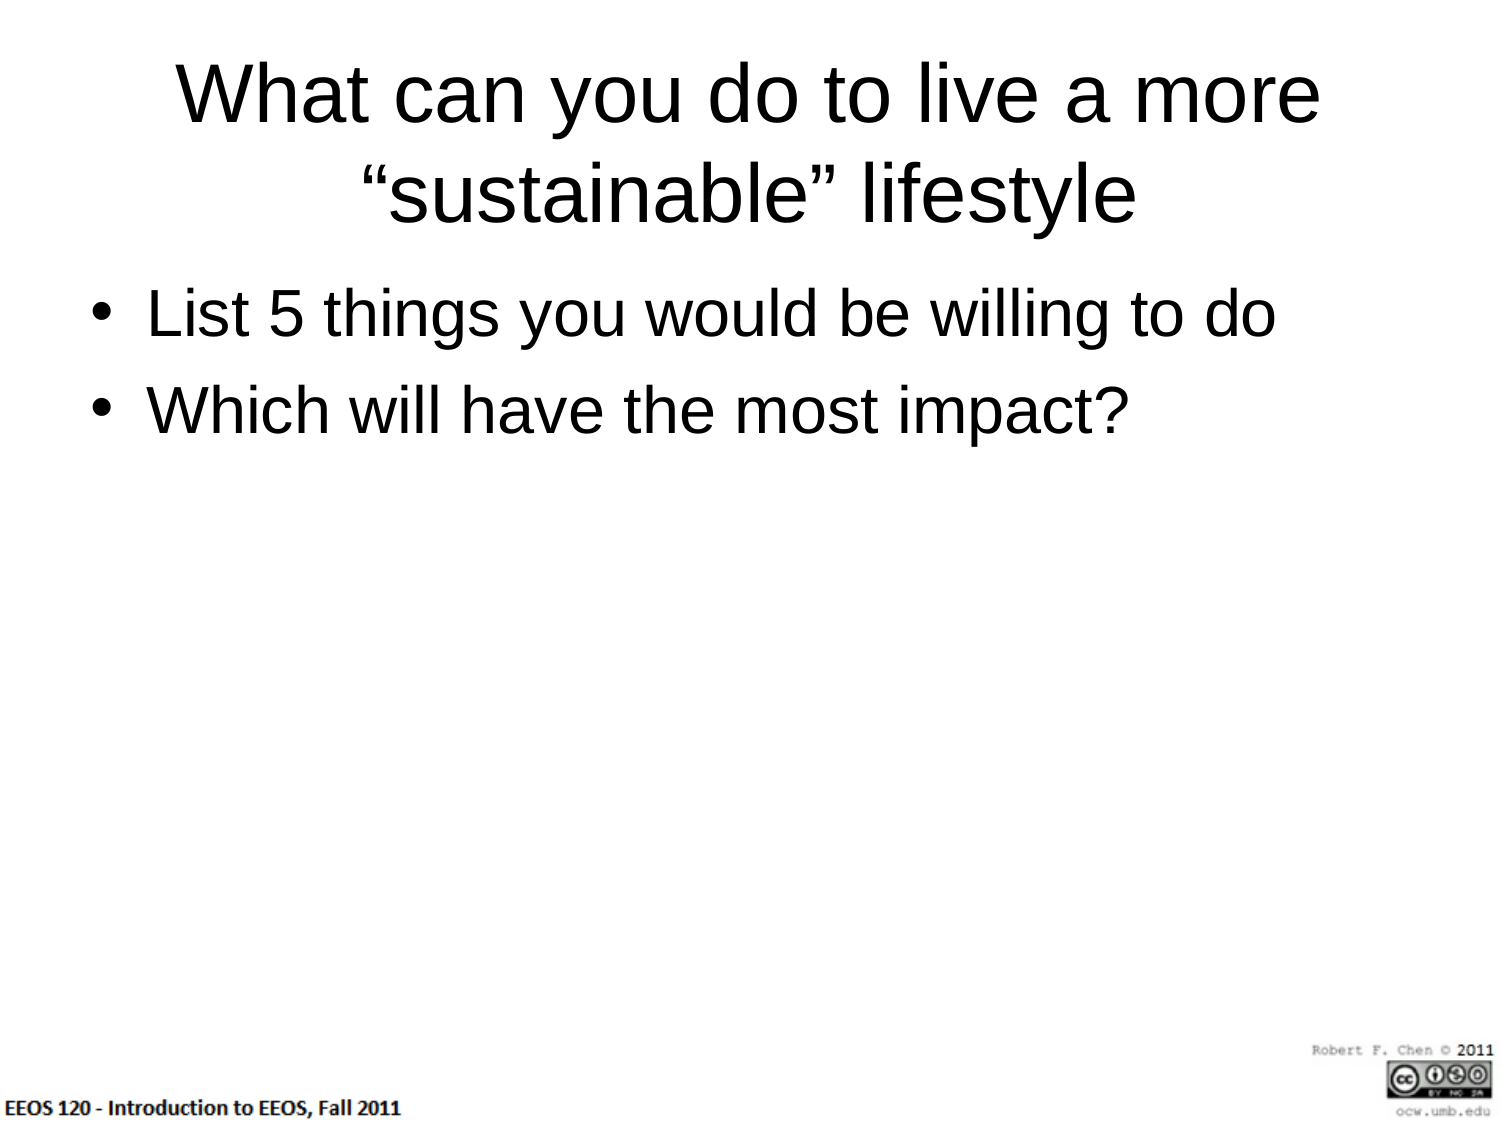

# What can you do to live a more “sustainable” lifestyle
List 5 things you would be willing to do
Which will have the most impact?